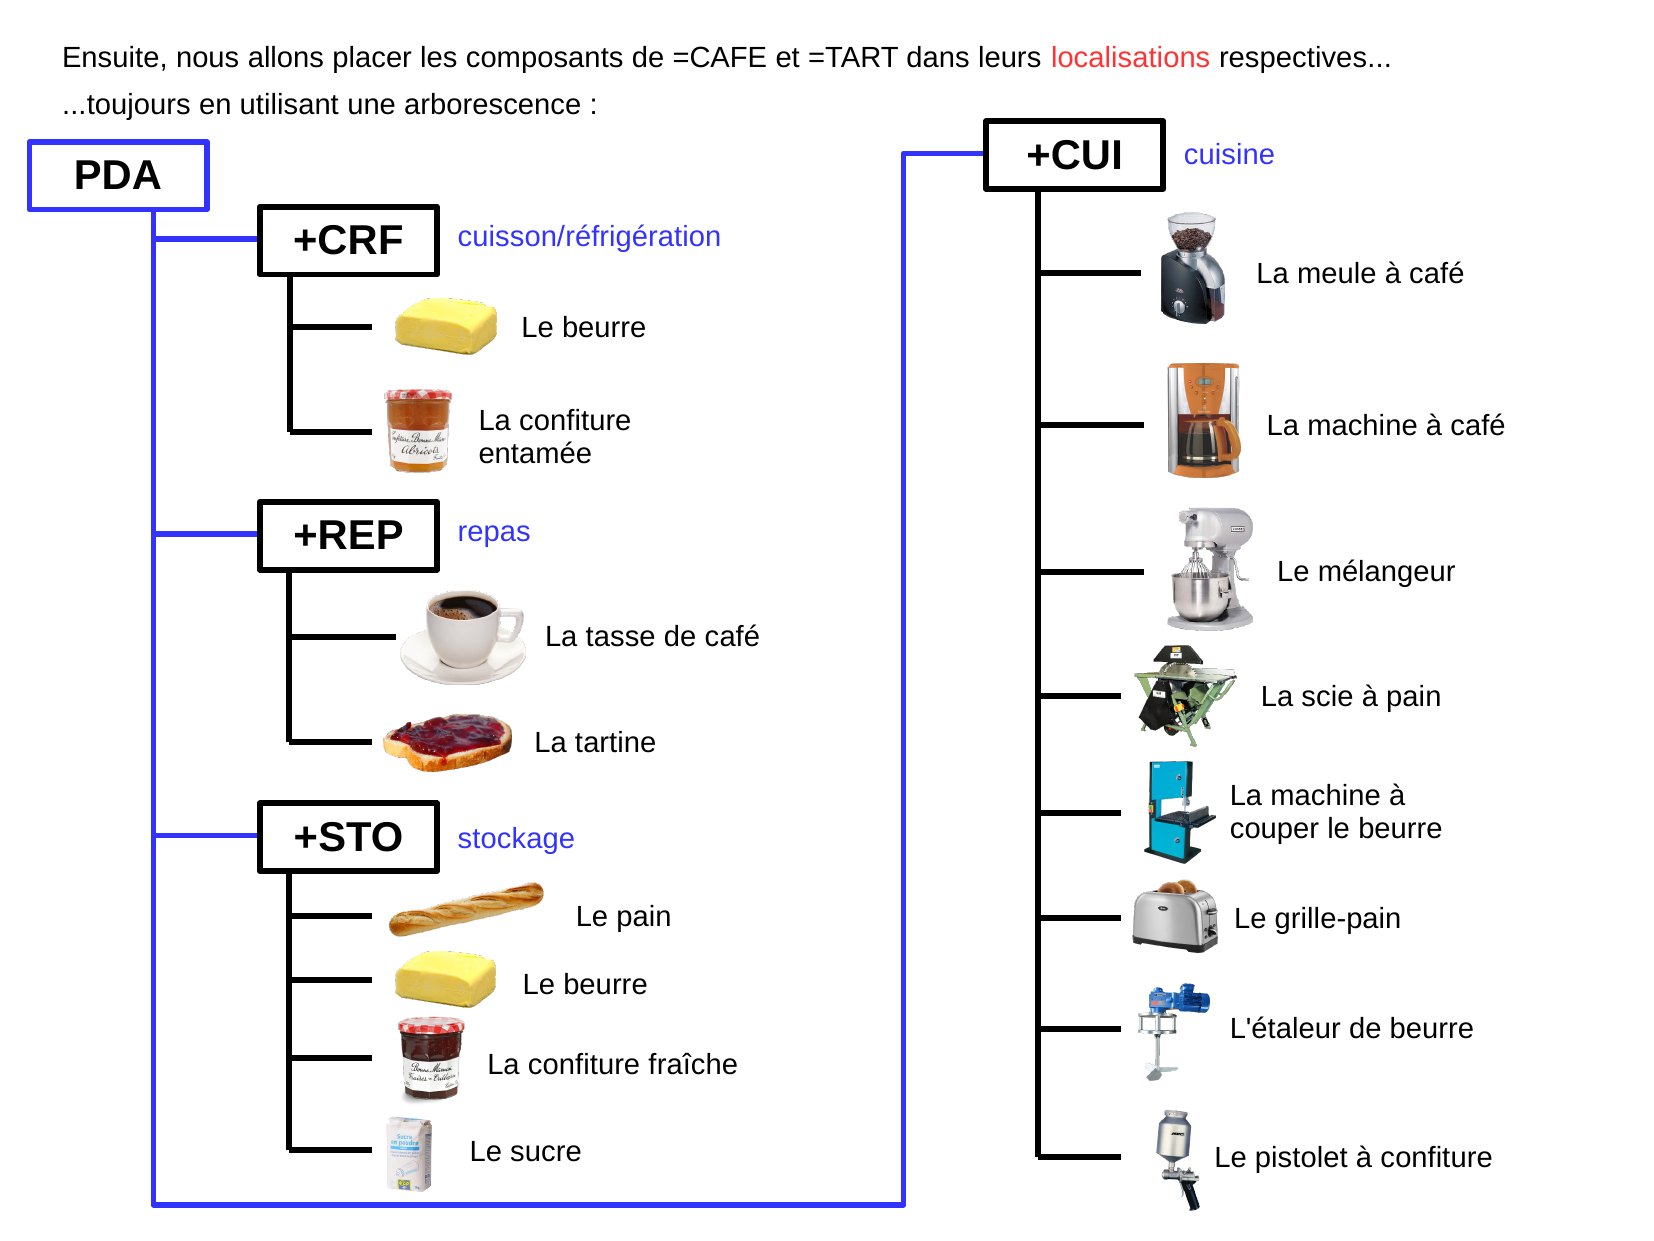

Ensuite, nous allons placer les composants de =CAFE et =TART dans leurs localisations respectives...
...toujours en utilisant une arborescence :
+CUI
cuisine
PDA
+CRF
cuisson/réfrigération
La meule à café
Le beurre
La confiture entamée
La machine à café
+REP
repas
Le mélangeur
La tasse de café
La scie à pain
La tartine
La machine à couper le beurre
+STO
stockage
Le pain
Le grille-pain
Le beurre
L'étaleur de beurre
La confiture fraîche
Le sucre
Le pistolet à confiture